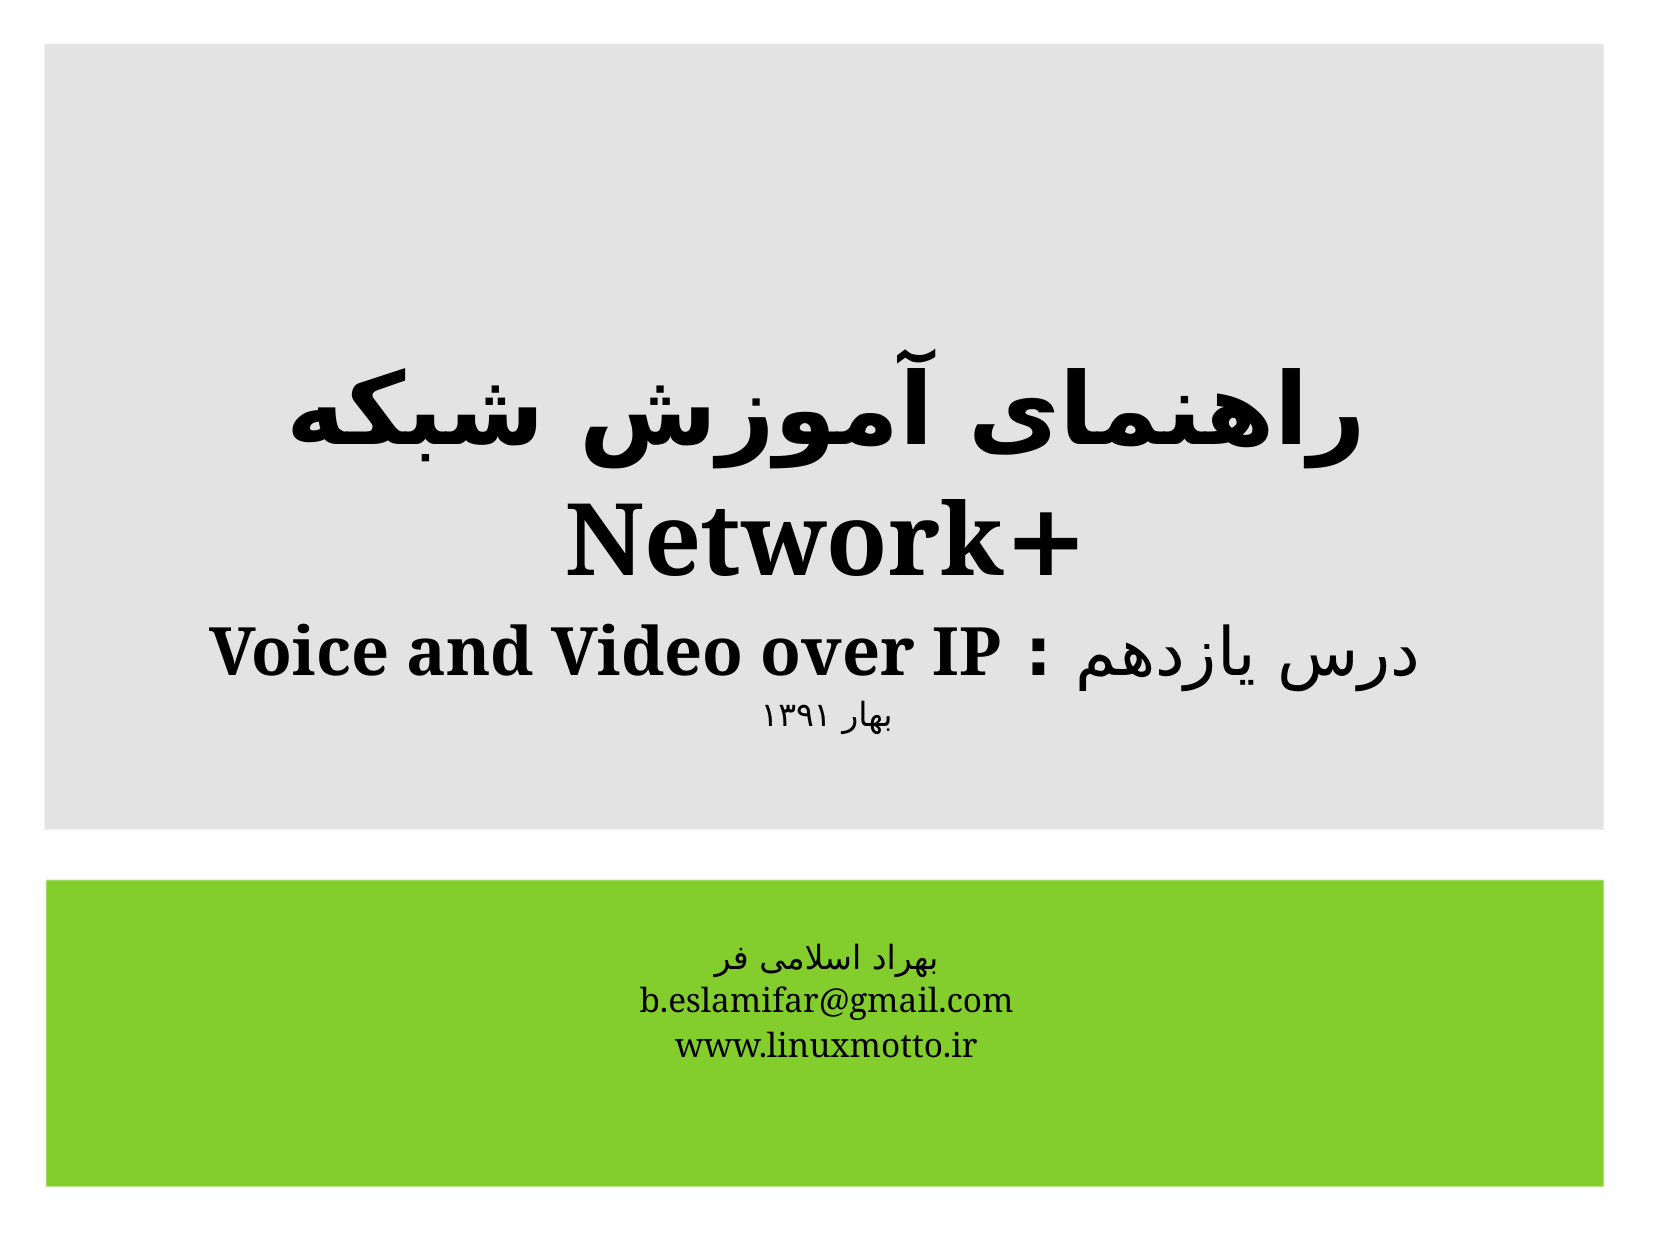

راهنمای آموزش شبکه +Network
 درس یازدهم : Voice and Video over IP
بهار ۱۳۹۱
بهراد اسلامی فر
b.eslamifar@gmail.com
www.linuxmotto.ir